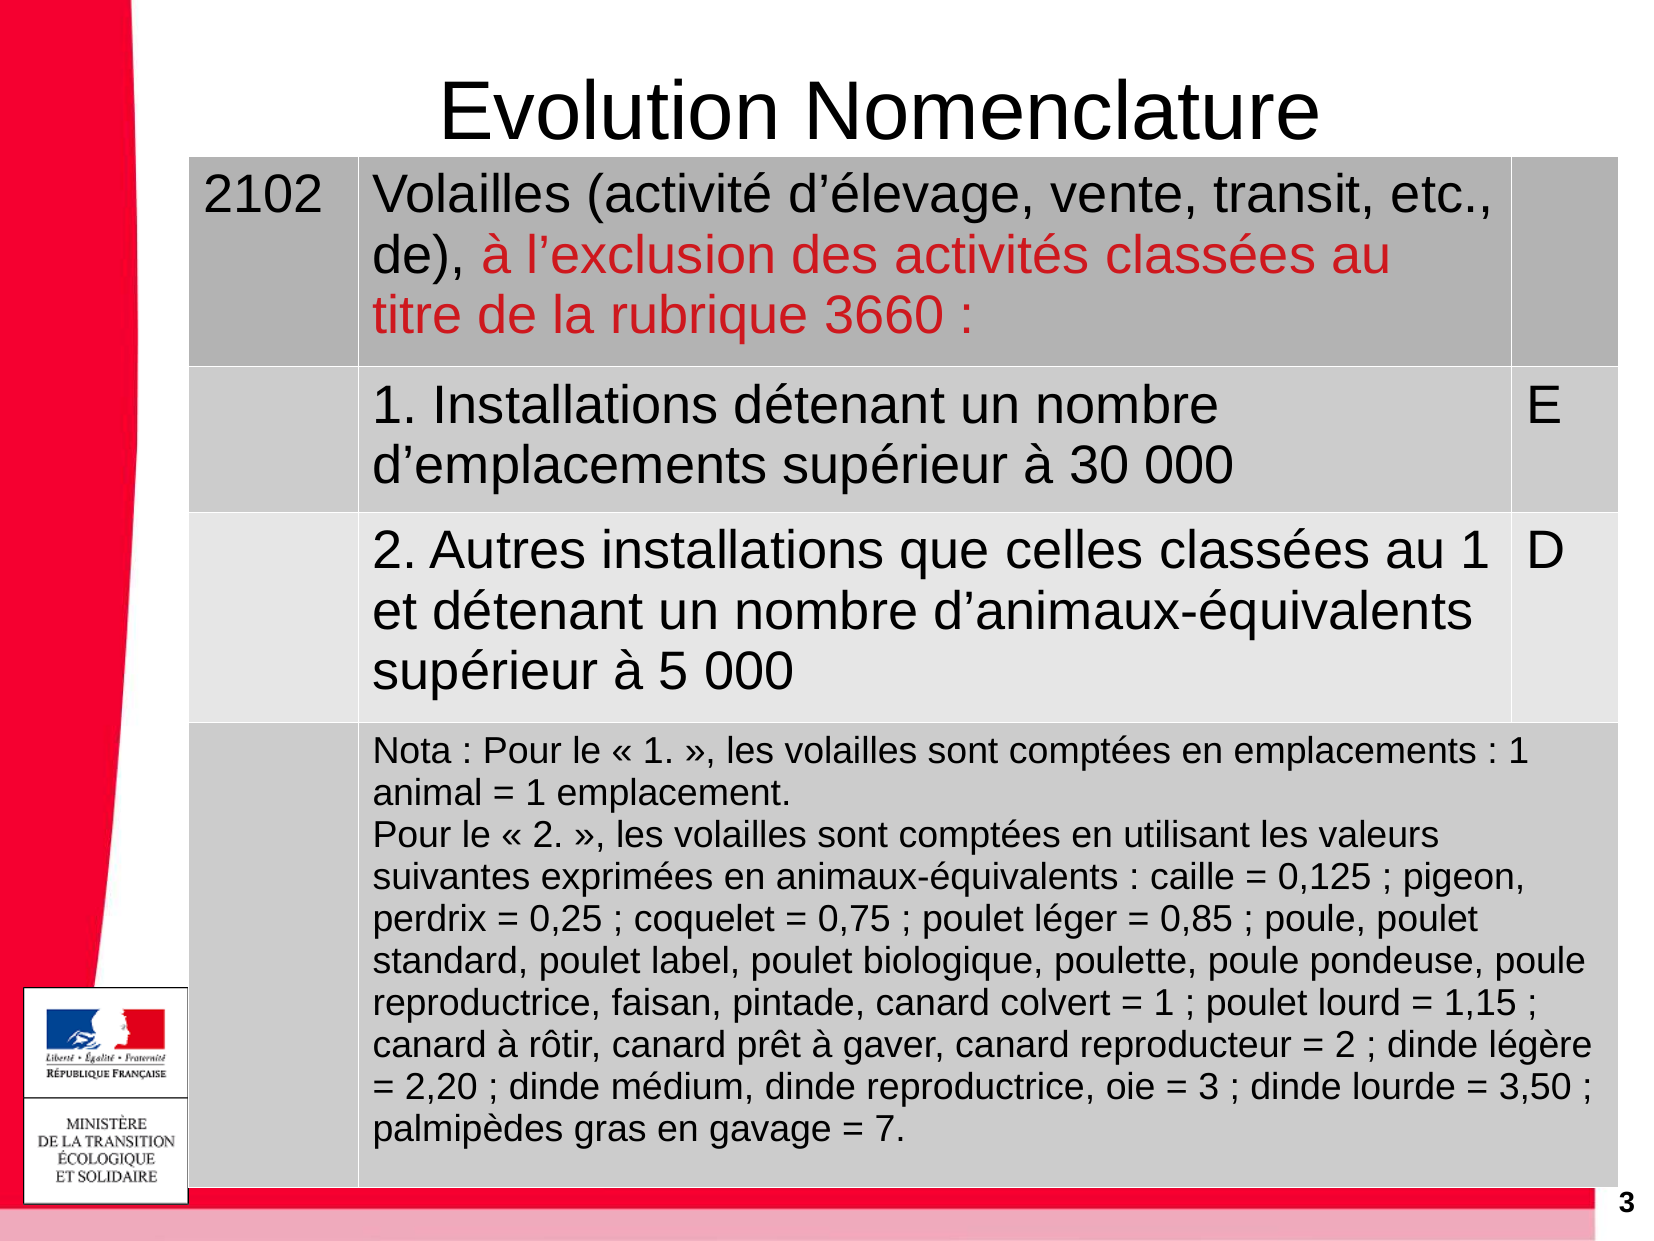

Evolution Nomenclature
| 2102 | Volailles (activité d’élevage, vente, transit, etc., de), à l’exclusion des activités classées au titre de la rubrique 3660 : | |
| --- | --- | --- |
| | 1. Installations détenant un nombre d’emplacements supérieur à 30 000 | E |
| | 2. Autres installations que celles classées au 1 et détenant un nombre d’animaux-équivalents supérieur à 5 000 | D |
| | Nota : Pour le « 1. », les volailles sont comptées en emplacements : 1 animal = 1 emplacement. Pour le « 2. », les volailles sont comptées en utilisant les valeurs suivantes exprimées en animaux-équivalents : caille = 0,125 ; pigeon, perdrix = 0,25 ; coquelet = 0,75 ; poulet léger = 0,85 ; poule, poulet standard, poulet label, poulet biologique, poulette, poule pondeuse, poule reproductrice, faisan, pintade, canard colvert = 1 ; poulet lourd = 1,15 ; canard à rôtir, canard prêt à gaver, canard reproducteur = 2 ; dinde légère = 2,20 ; dinde médium, dinde reproductrice, oie = 3 ; dinde lourde = 3,50 ; palmipèdes gras en gavage = 7. | |